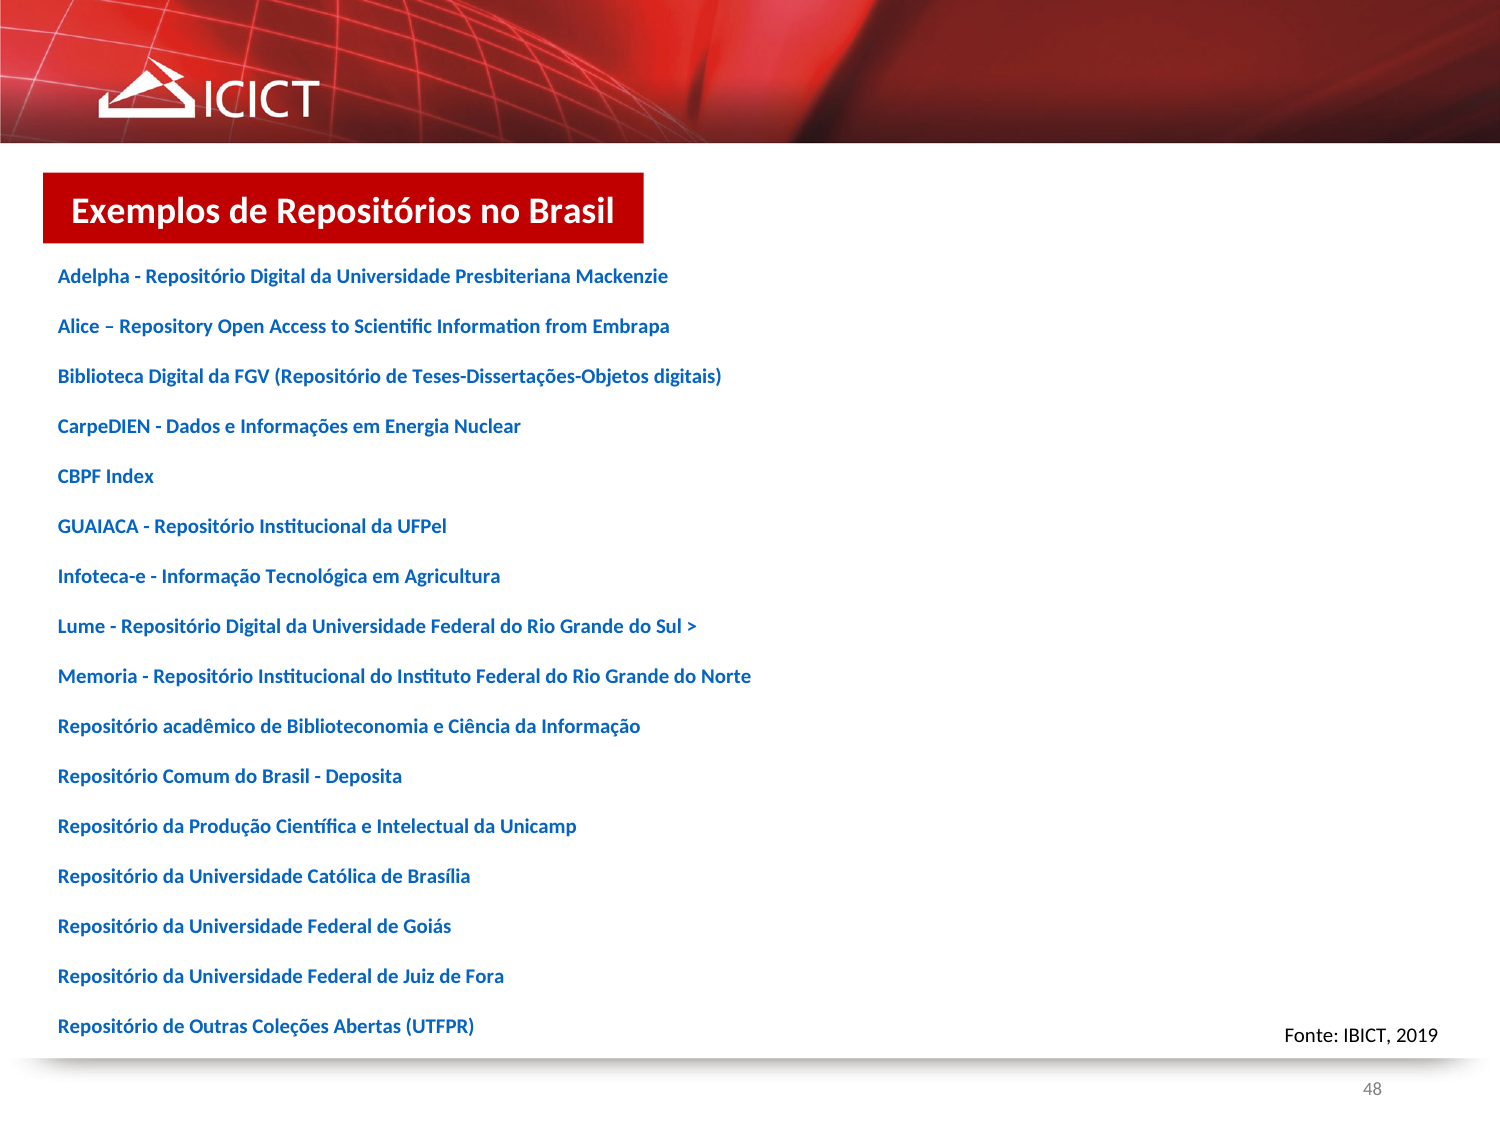

Exemplos de Repositórios no Brasil
Adelpha - Repositório Digital da Universidade Presbiteriana Mackenzie
Alice – Repository Open Access to Scientific Information from Embrapa
Biblioteca Digital da FGV (Repositório de Teses-Dissertações-Objetos digitais)
CarpeDIEN - Dados e Informações em Energia Nuclear
CBPF Index
GUAIACA - Repositório Institucional da UFPel
Infoteca-e - Informação Tecnológica em Agricultura
Lume - Repositório Digital da Universidade Federal do Rio Grande do Sul >
Memoria - Repositório Institucional do Instituto Federal do Rio Grande do Norte
Repositório acadêmico de Biblioteconomia e Ciência da Informação
Repositório Comum do Brasil - Deposita
Repositório da Produção Científica e Intelectual da Unicamp
Repositório da Universidade Católica de Brasília
Repositório da Universidade Federal de Goiás
Repositório da Universidade Federal de Juiz de Fora
Repositório de Outras Coleções Abertas (UTFPR)
Fonte: IBICT, 2019